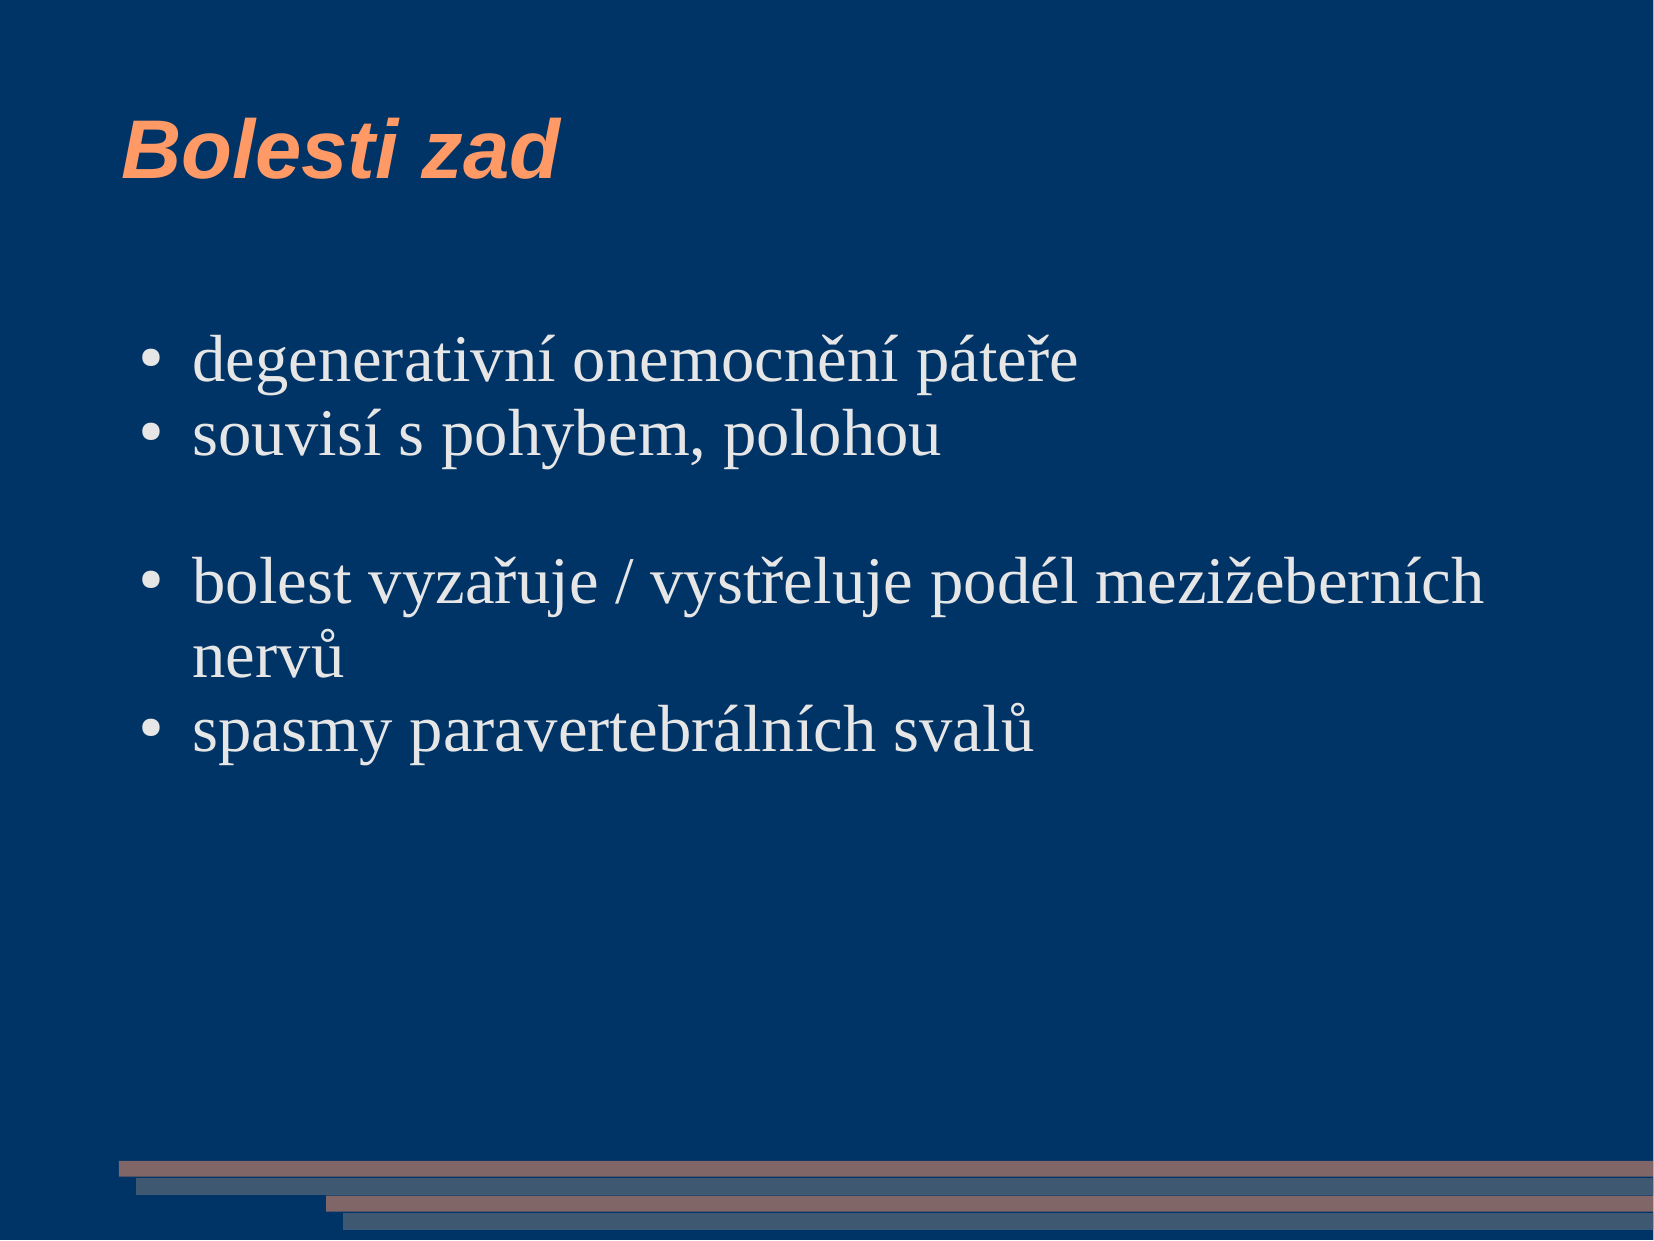

# Bolesti zad
degenerativní onemocnění páteře
souvisí s pohybem, polohou
bolest vyzařuje / vystřeluje podél mezižeberních nervů
spasmy paravertebrálních svalů